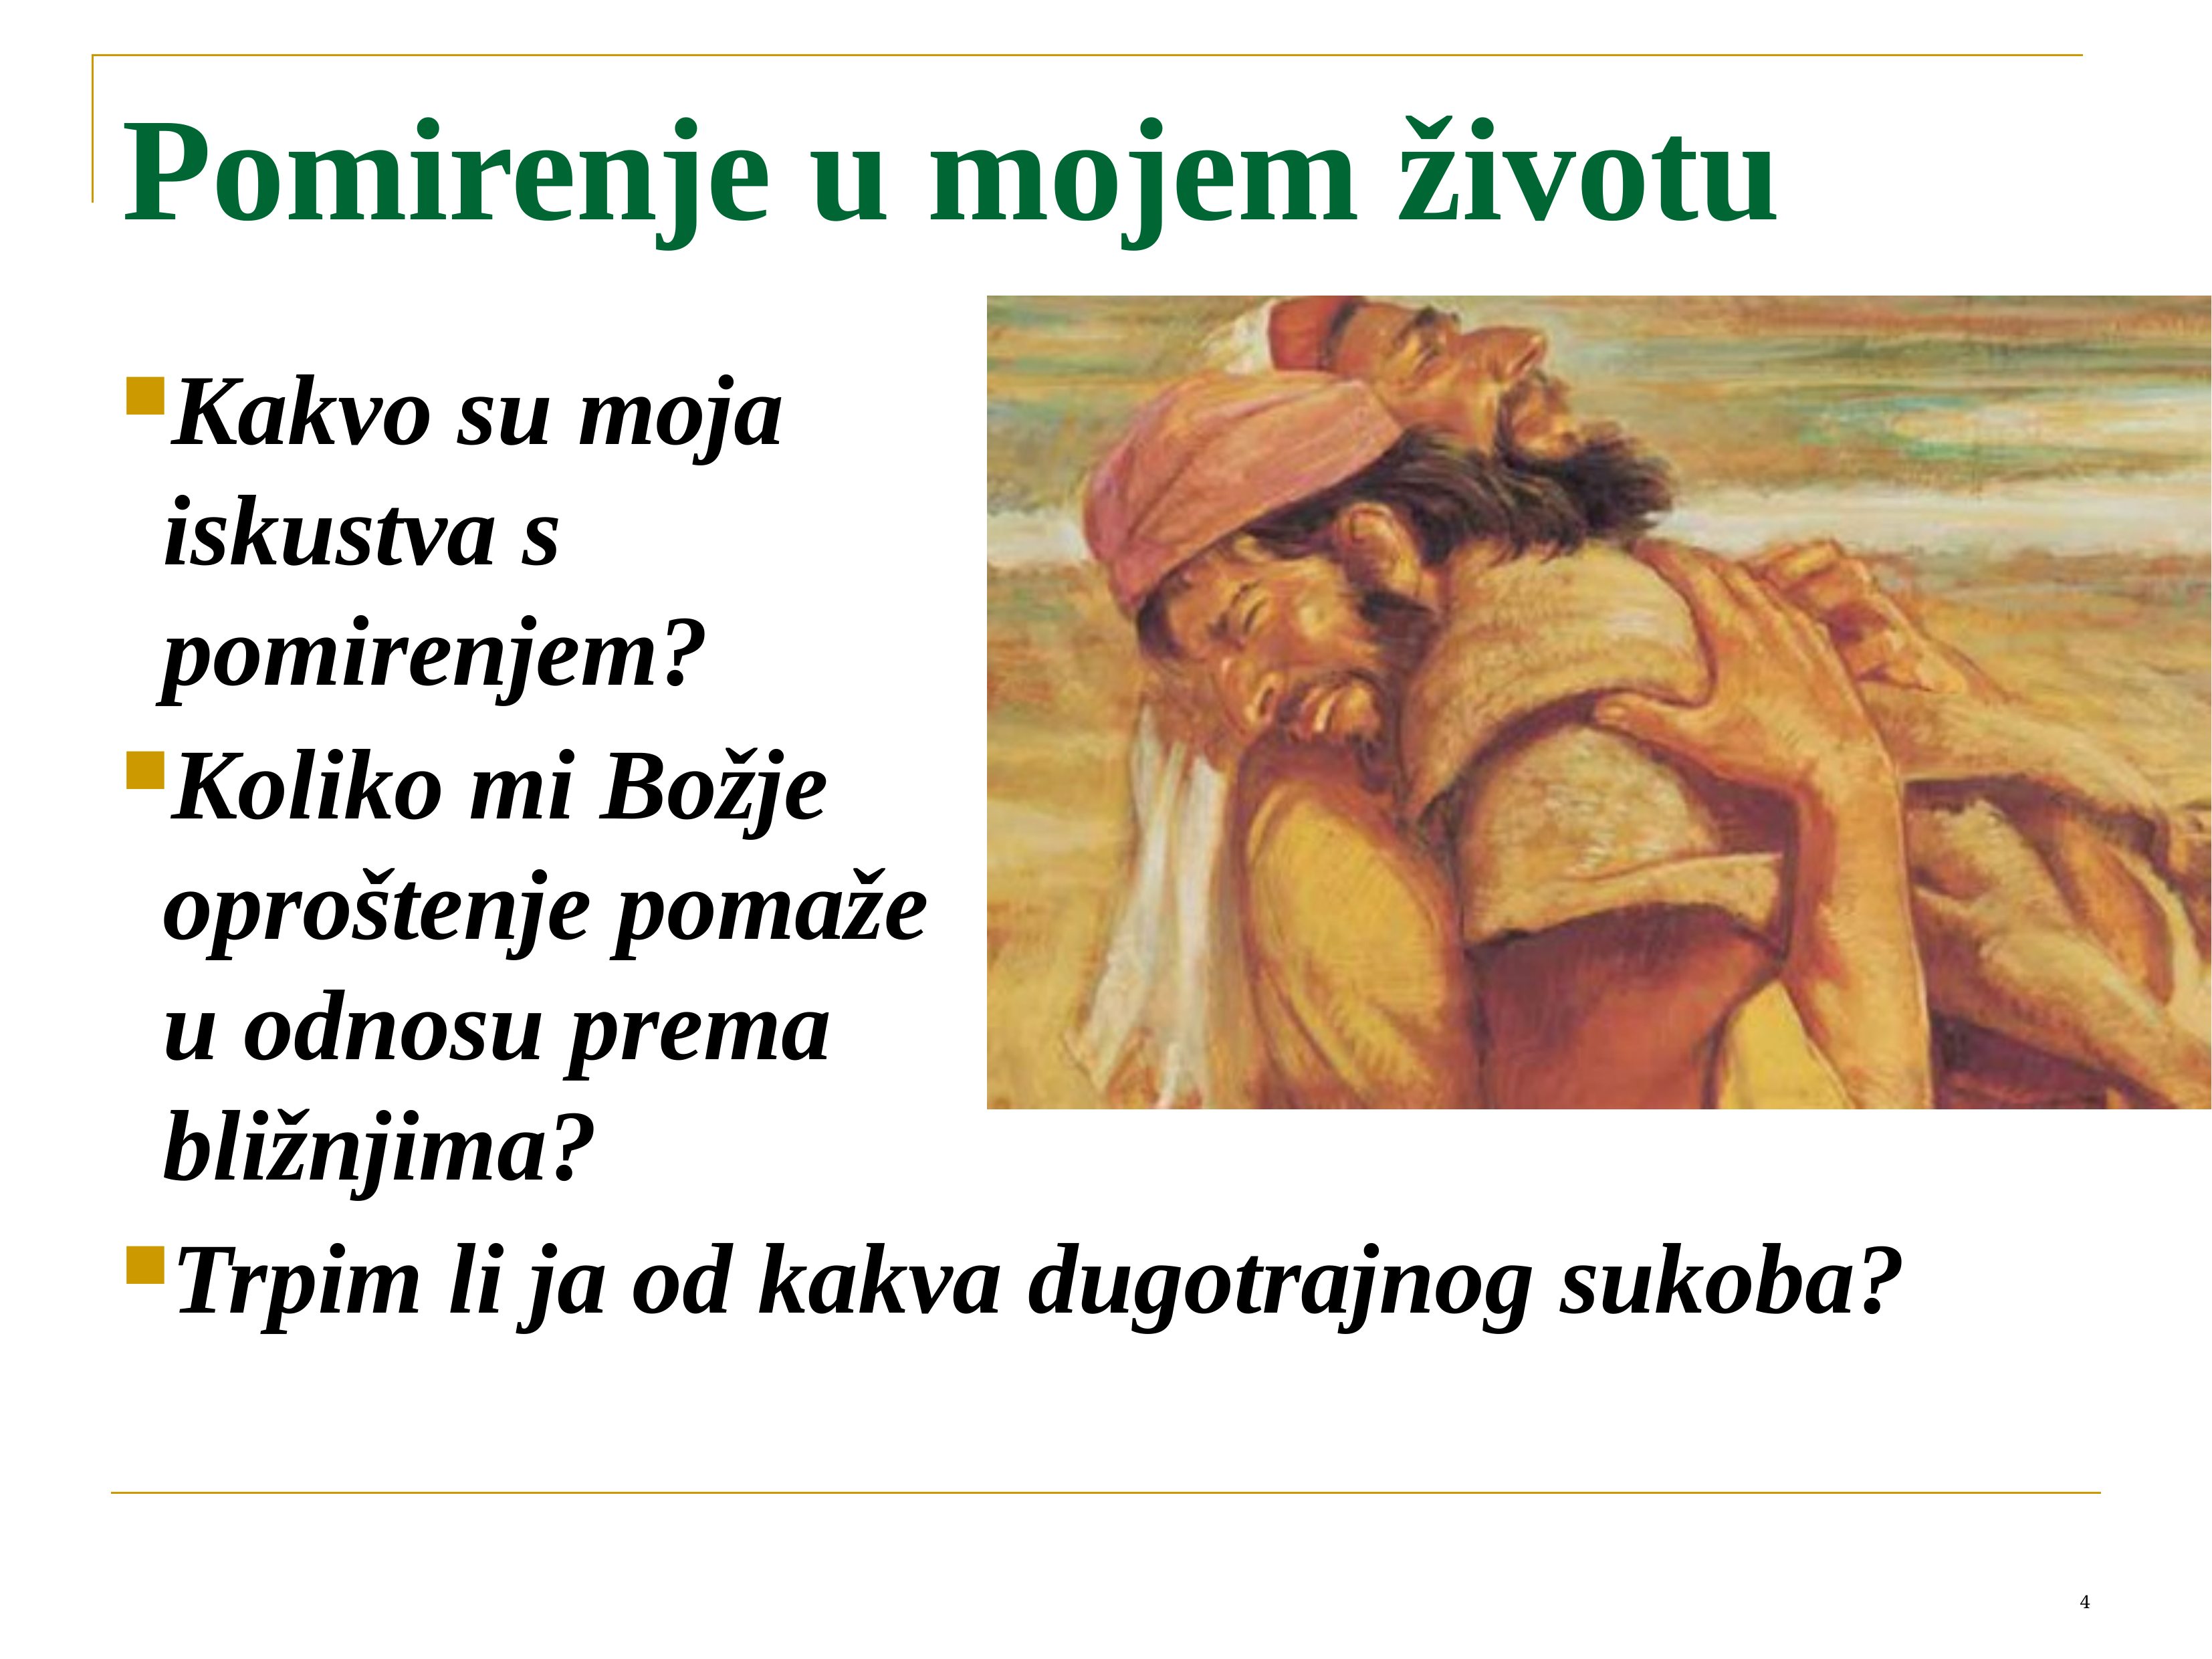

# Pomirenje u mojem životu
Kakvo su moja
iskustva s
pomirenjem?
Koliko mi Božje
oproštenje pomaže
u odnosu prema
bližnjima?
Trpim li ja od kakva dugotrajnog sukoba?
4